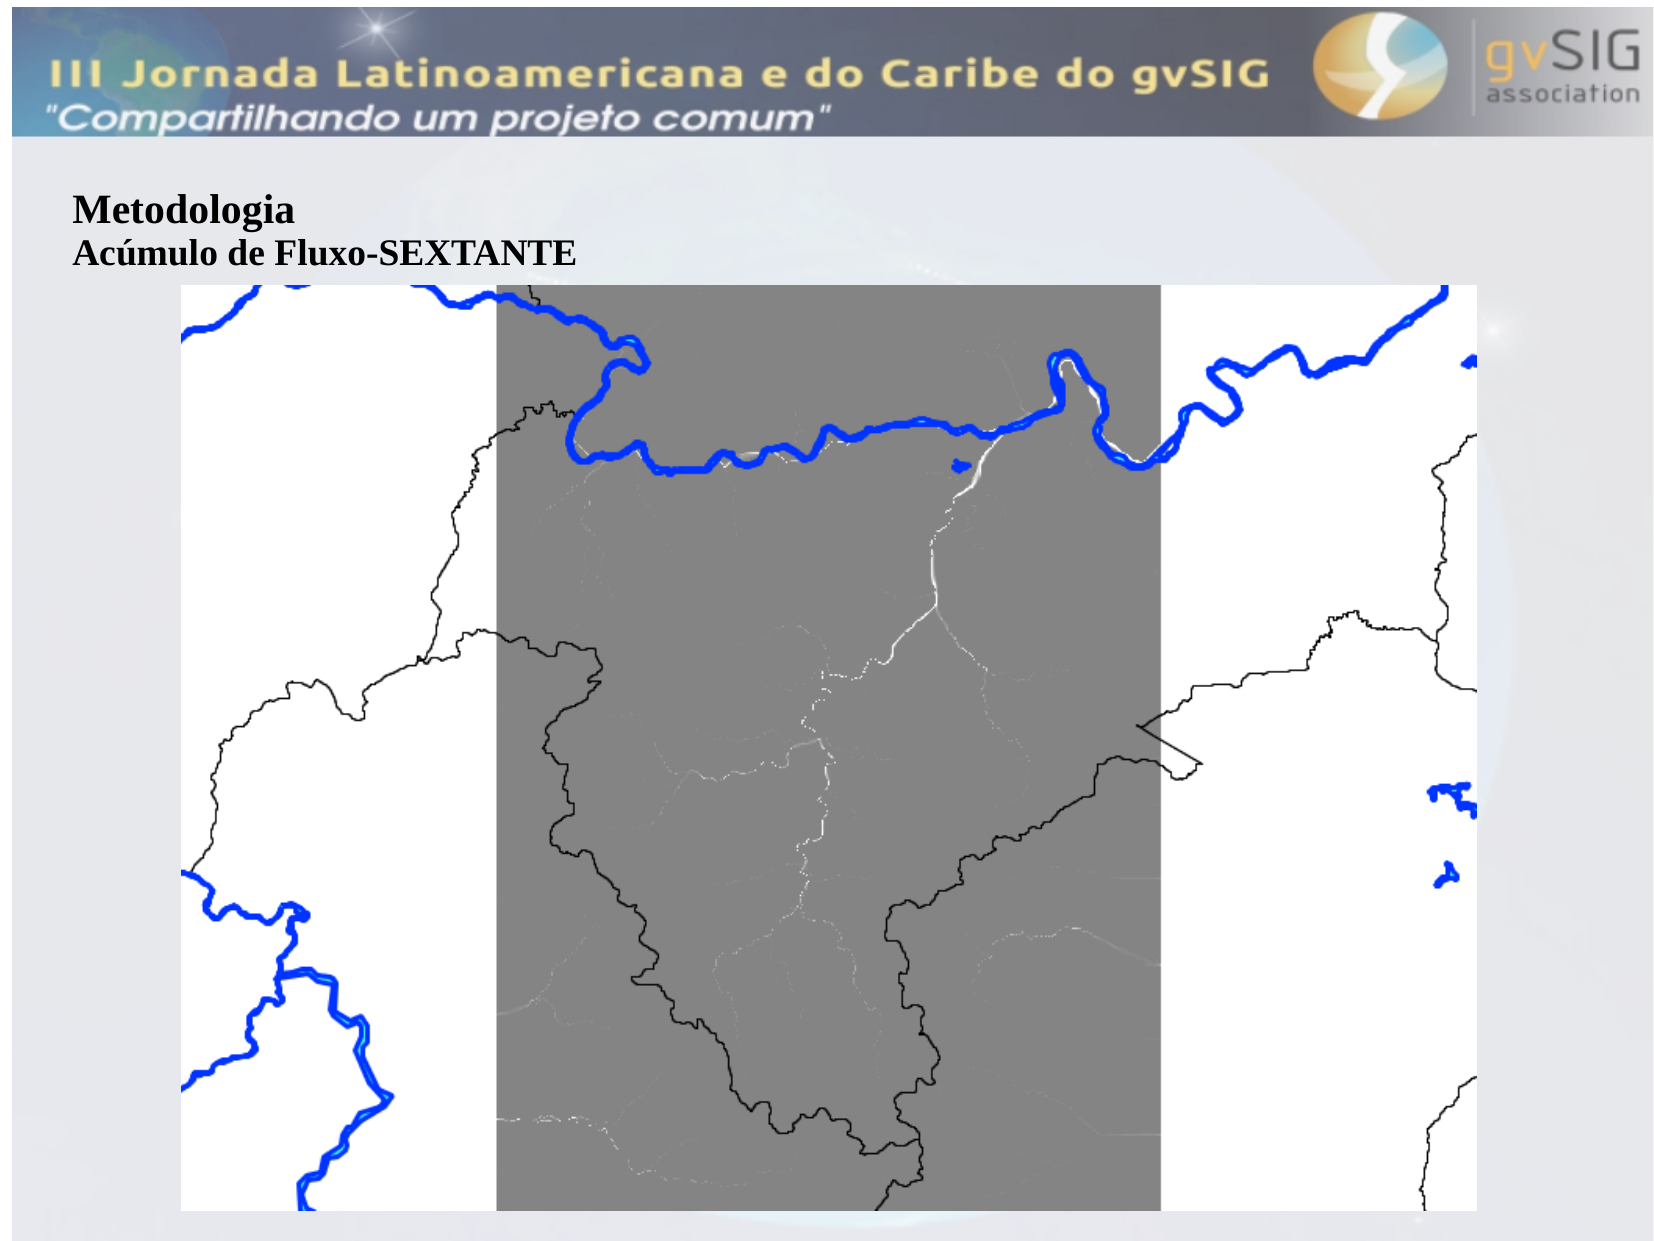

| Metodologia Acúmulo de Fluxo-SEXTANTE |
| --- |